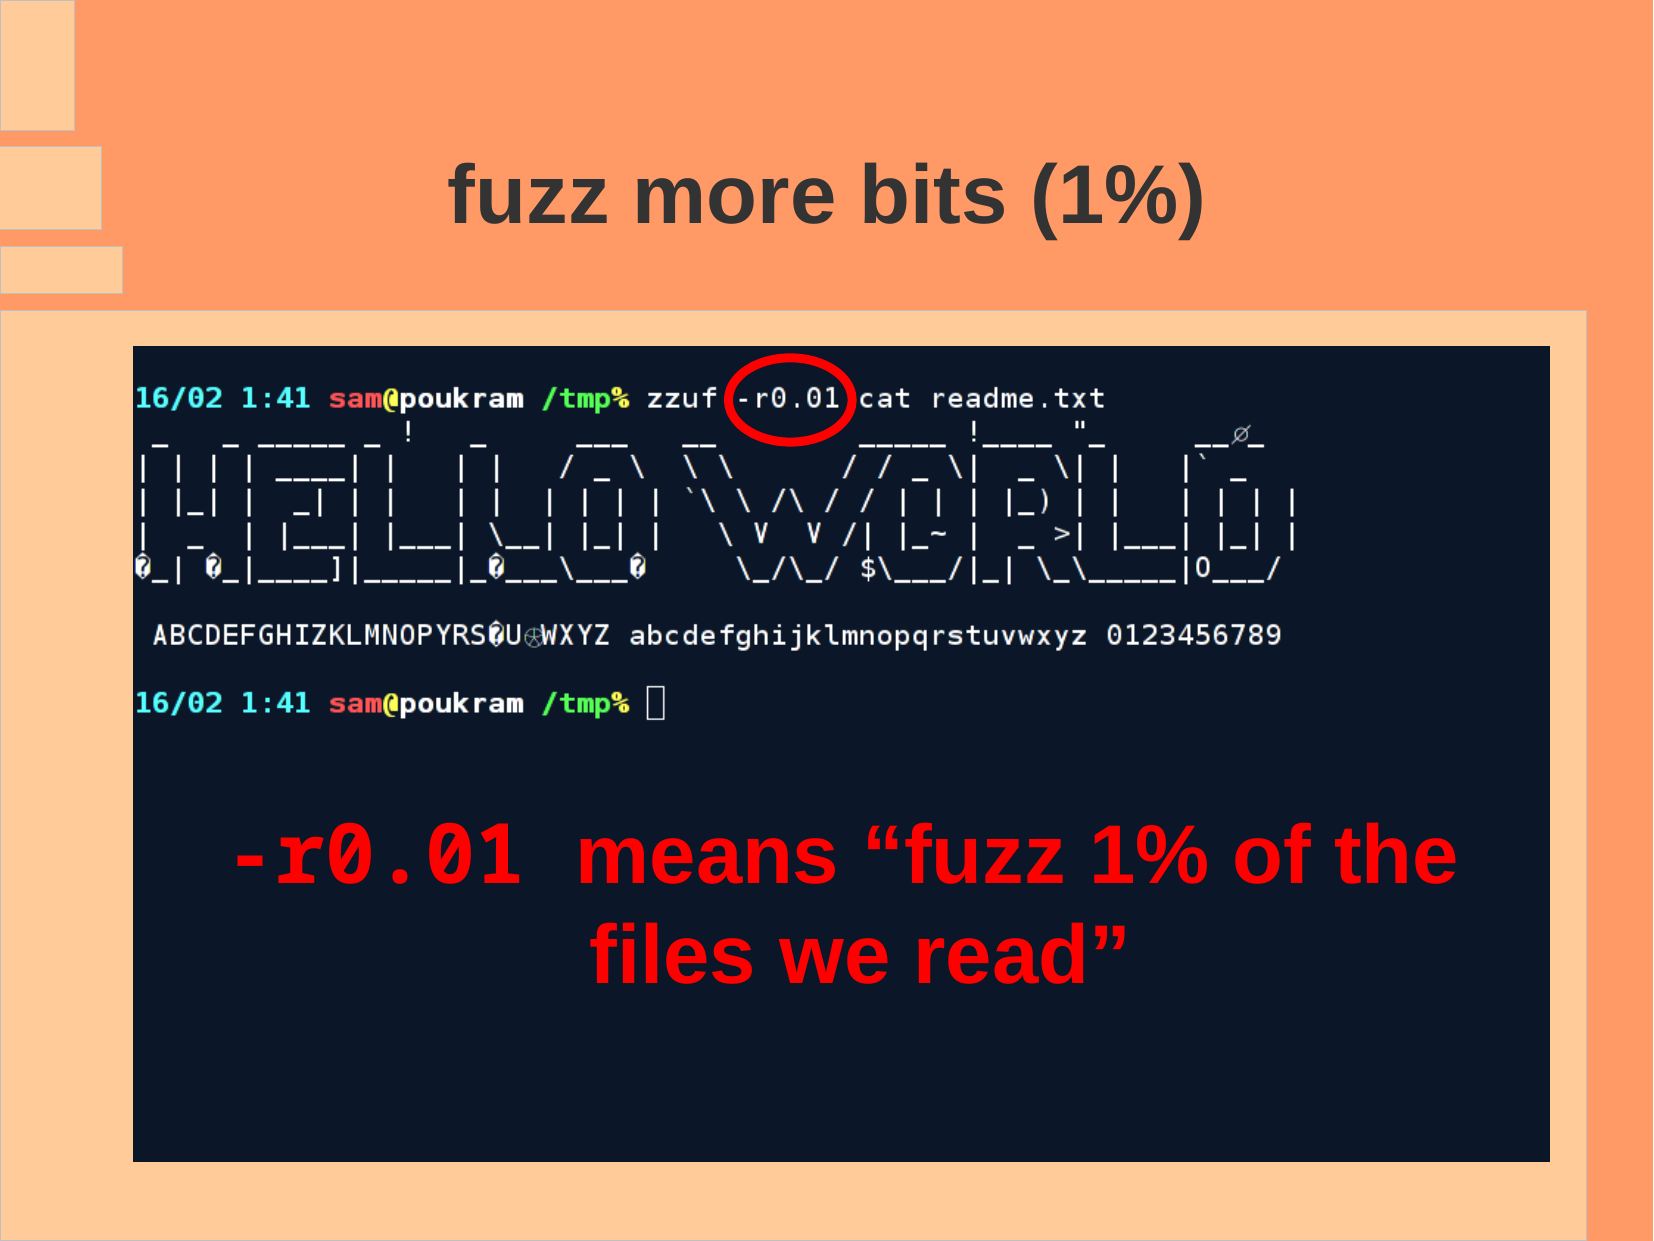

# fuzz more bits (1%)
-r0.01 means “fuzz 1% of the files we read”